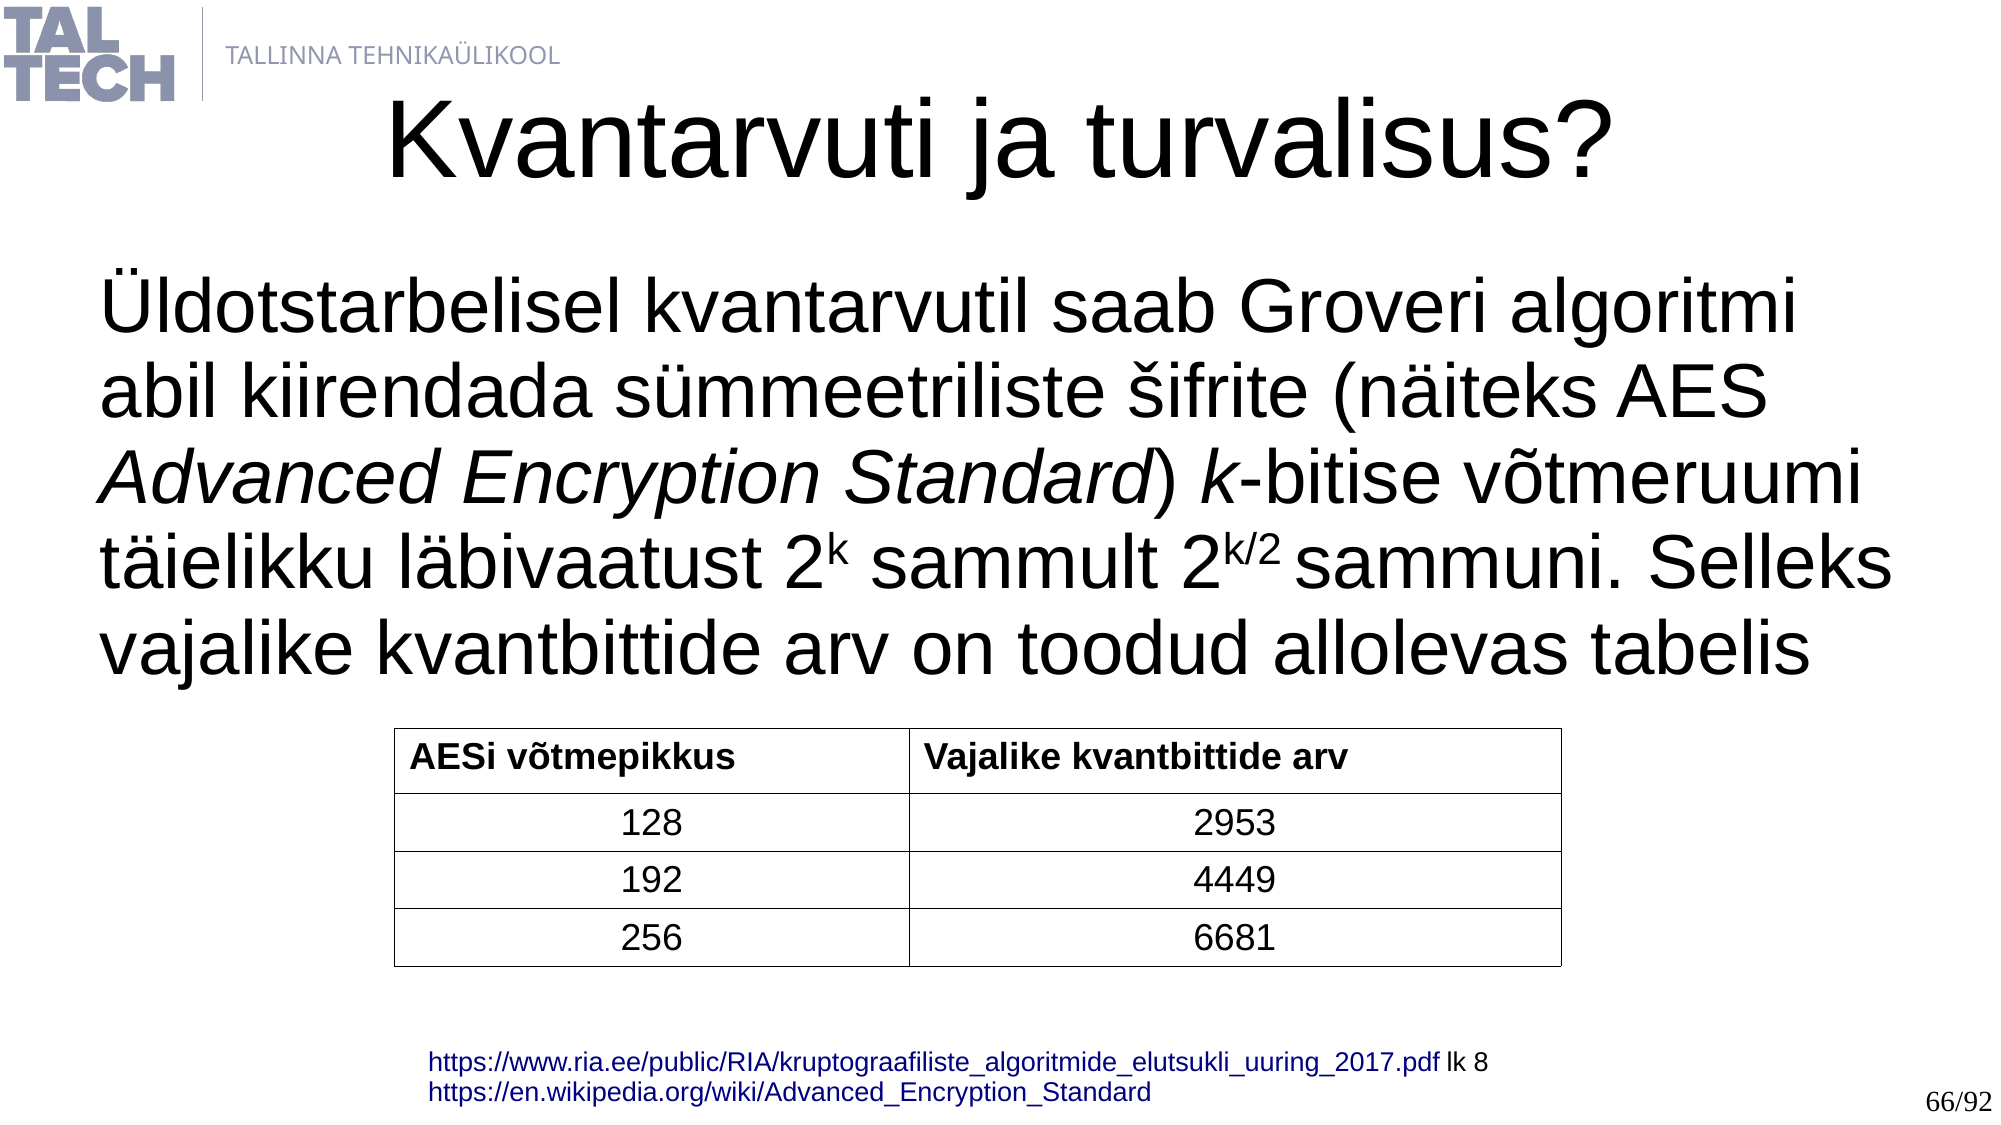

# Kvantarvuti ja turvalisus?
Üldotstarbelisel kvantarvutil saab Groveri algoritmi abil kiirendada sümmeetriliste šifrite (näiteks AES Advanced Encryption Standard) k-bitise võtmeruumi täielikku läbivaatust 2k sammult 2k/2 sammuni. Selleks vajalike kvantbittide arv on toodud allolevas tabelis
| AESi võtmepikkus | Vajalike kvantbittide arv |
| --- | --- |
| 128 | 2953 |
| 192 | 4449 |
| 256 | 6681 |
https://www.ria.ee/public/RIA/kruptograafiliste_algoritmide_elutsukli_uuring_2017.pdf lk 8
https://en.wikipedia.org/wiki/Advanced_Encryption_Standard
66